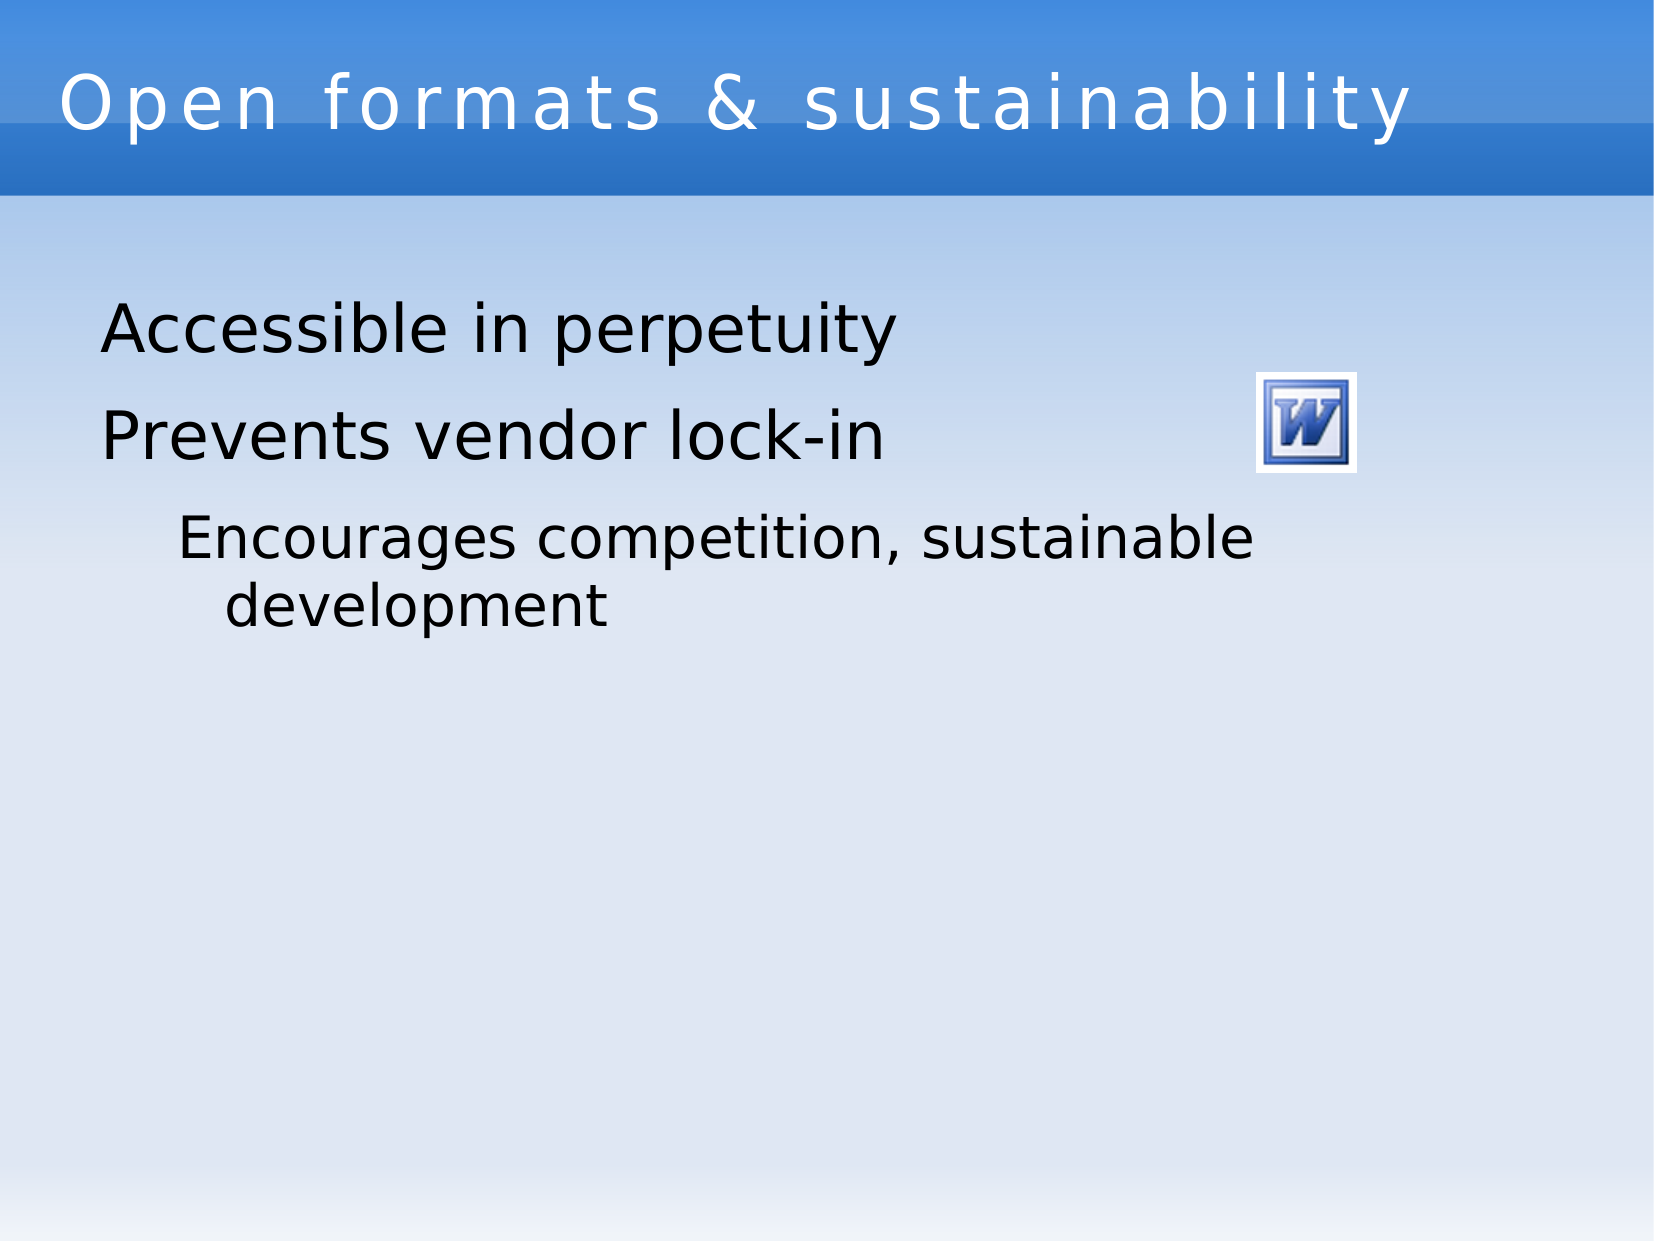

# Open formats & sustainability
Accessible in perpetuity
Prevents vendor lock-in
Encourages competition, sustainable development